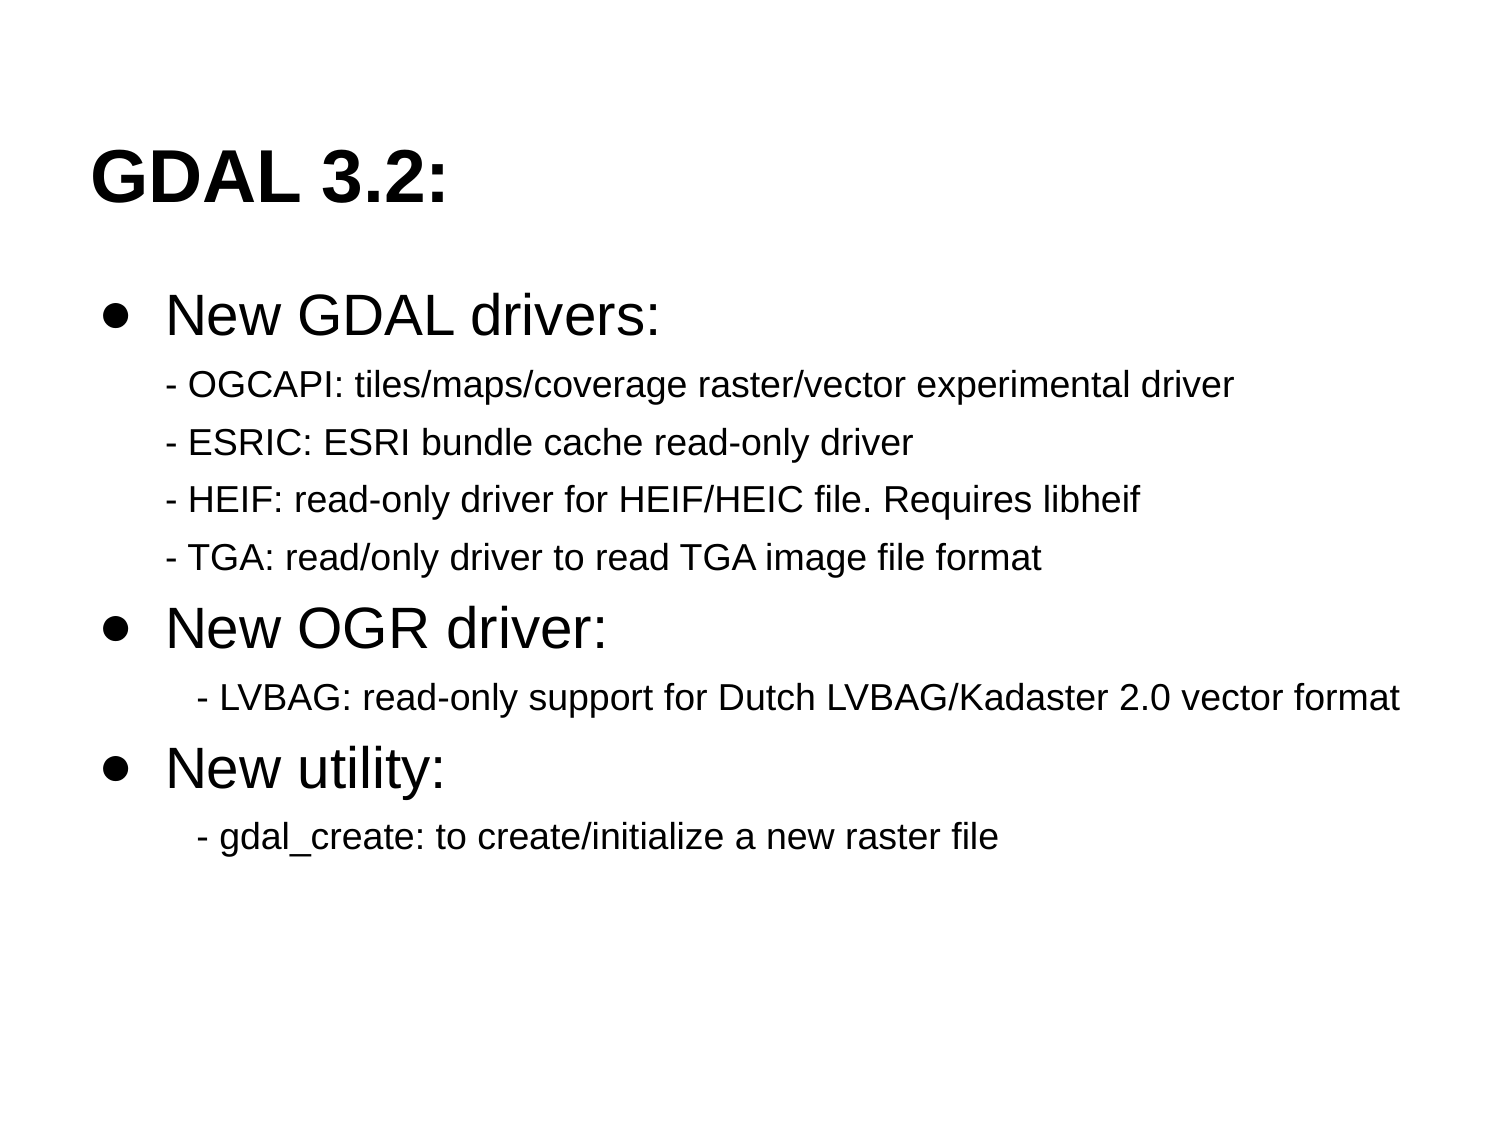

# GDAL 3.2:
New GDAL drivers:
- OGCAPI: tiles/maps/coverage raster/vector experimental driver
- ESRIC: ESRI bundle cache read-only driver
- HEIF: read-only driver for HEIF/HEIC file. Requires libheif
- TGA: read/only driver to read TGA image file format
New OGR driver:
 - LVBAG: read-only support for Dutch LVBAG/Kadaster 2.0 vector format
New utility:
 - gdal_create: to create/initialize a new raster file